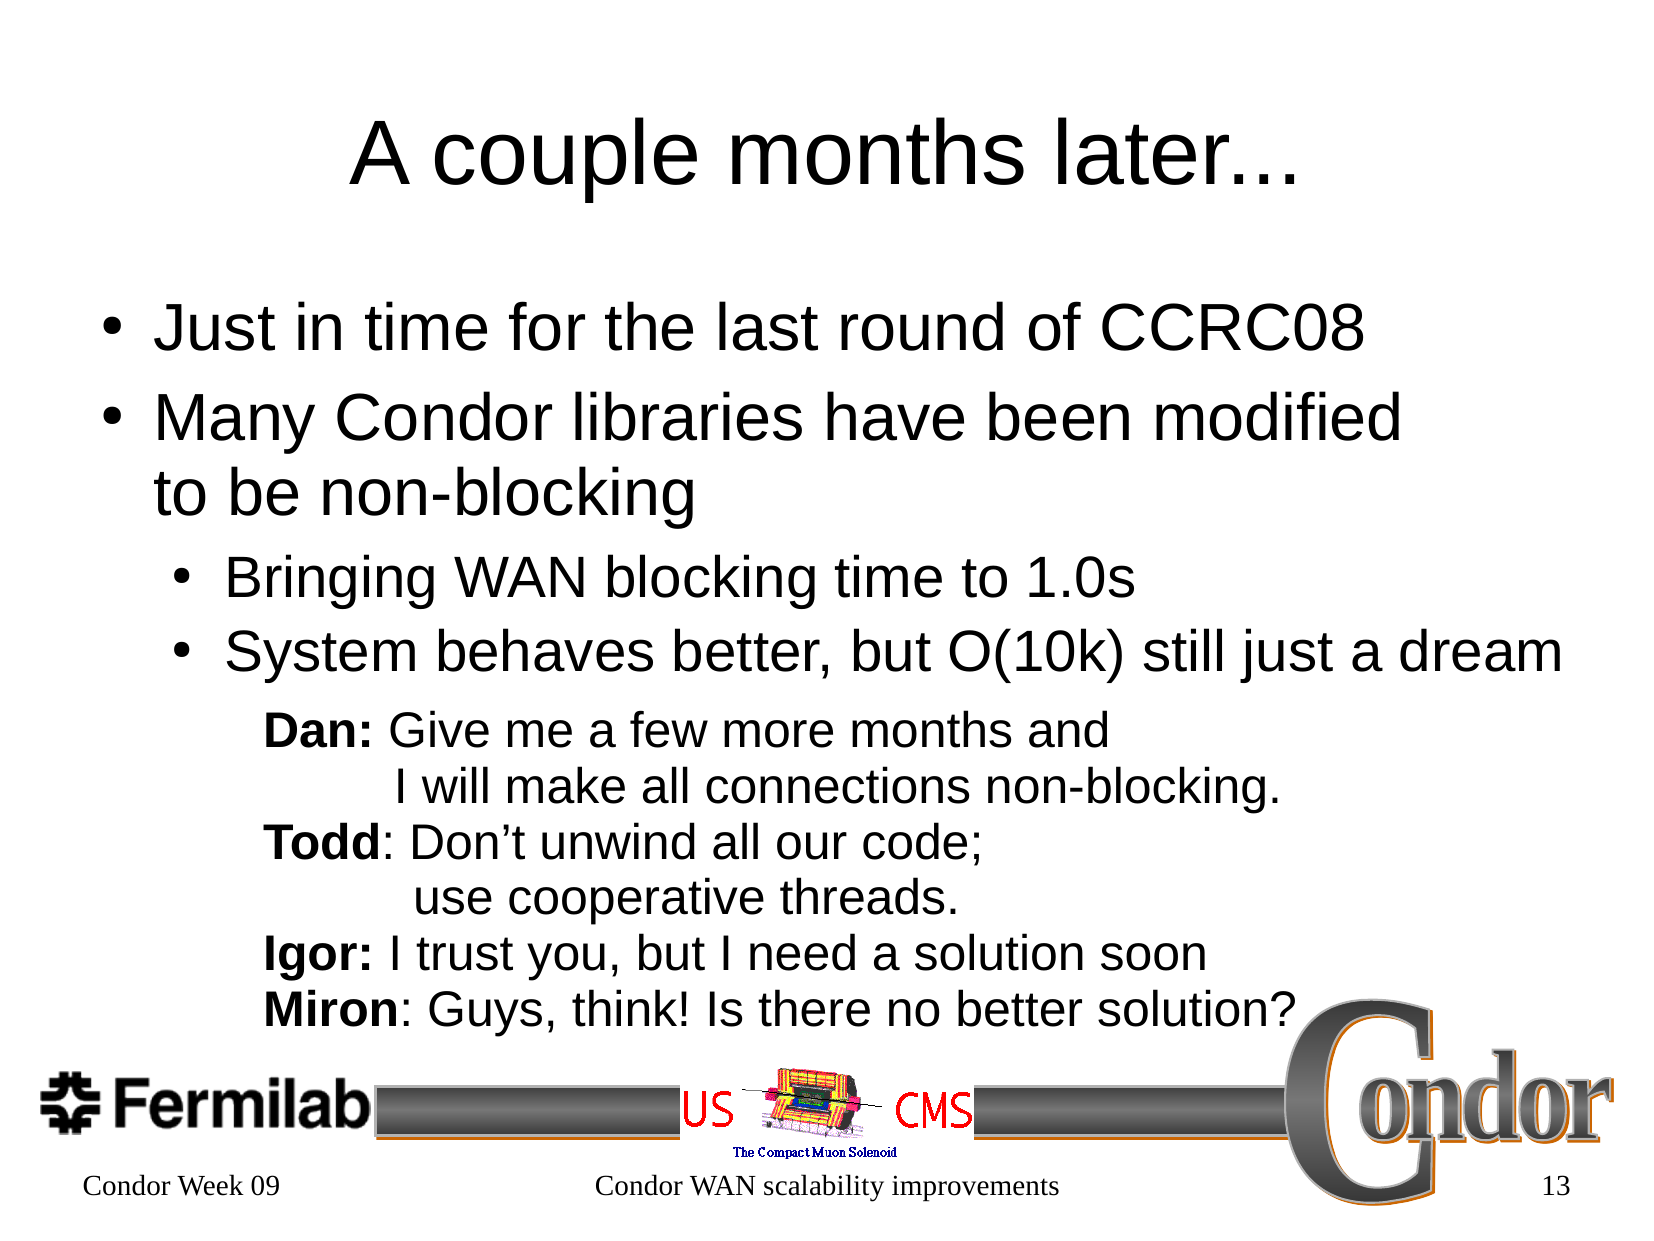

# A couple months later...
Just in time for the last round of CCRC08
Many Condor libraries have been modified
to be non-blocking
Bringing WAN blocking time to 1.0s
System behaves better, but O(10k) still just a dream
Dan: Give me a few more months and
	 I will make all connections non-blocking.
Todd: Don’t unwind all our code;
		use cooperative threads.
Igor: I trust you, but I need a solution soon
Miron: Guys, think! Is there no better solution?
Condor Week 09
Condor WAN scalability improvements
13